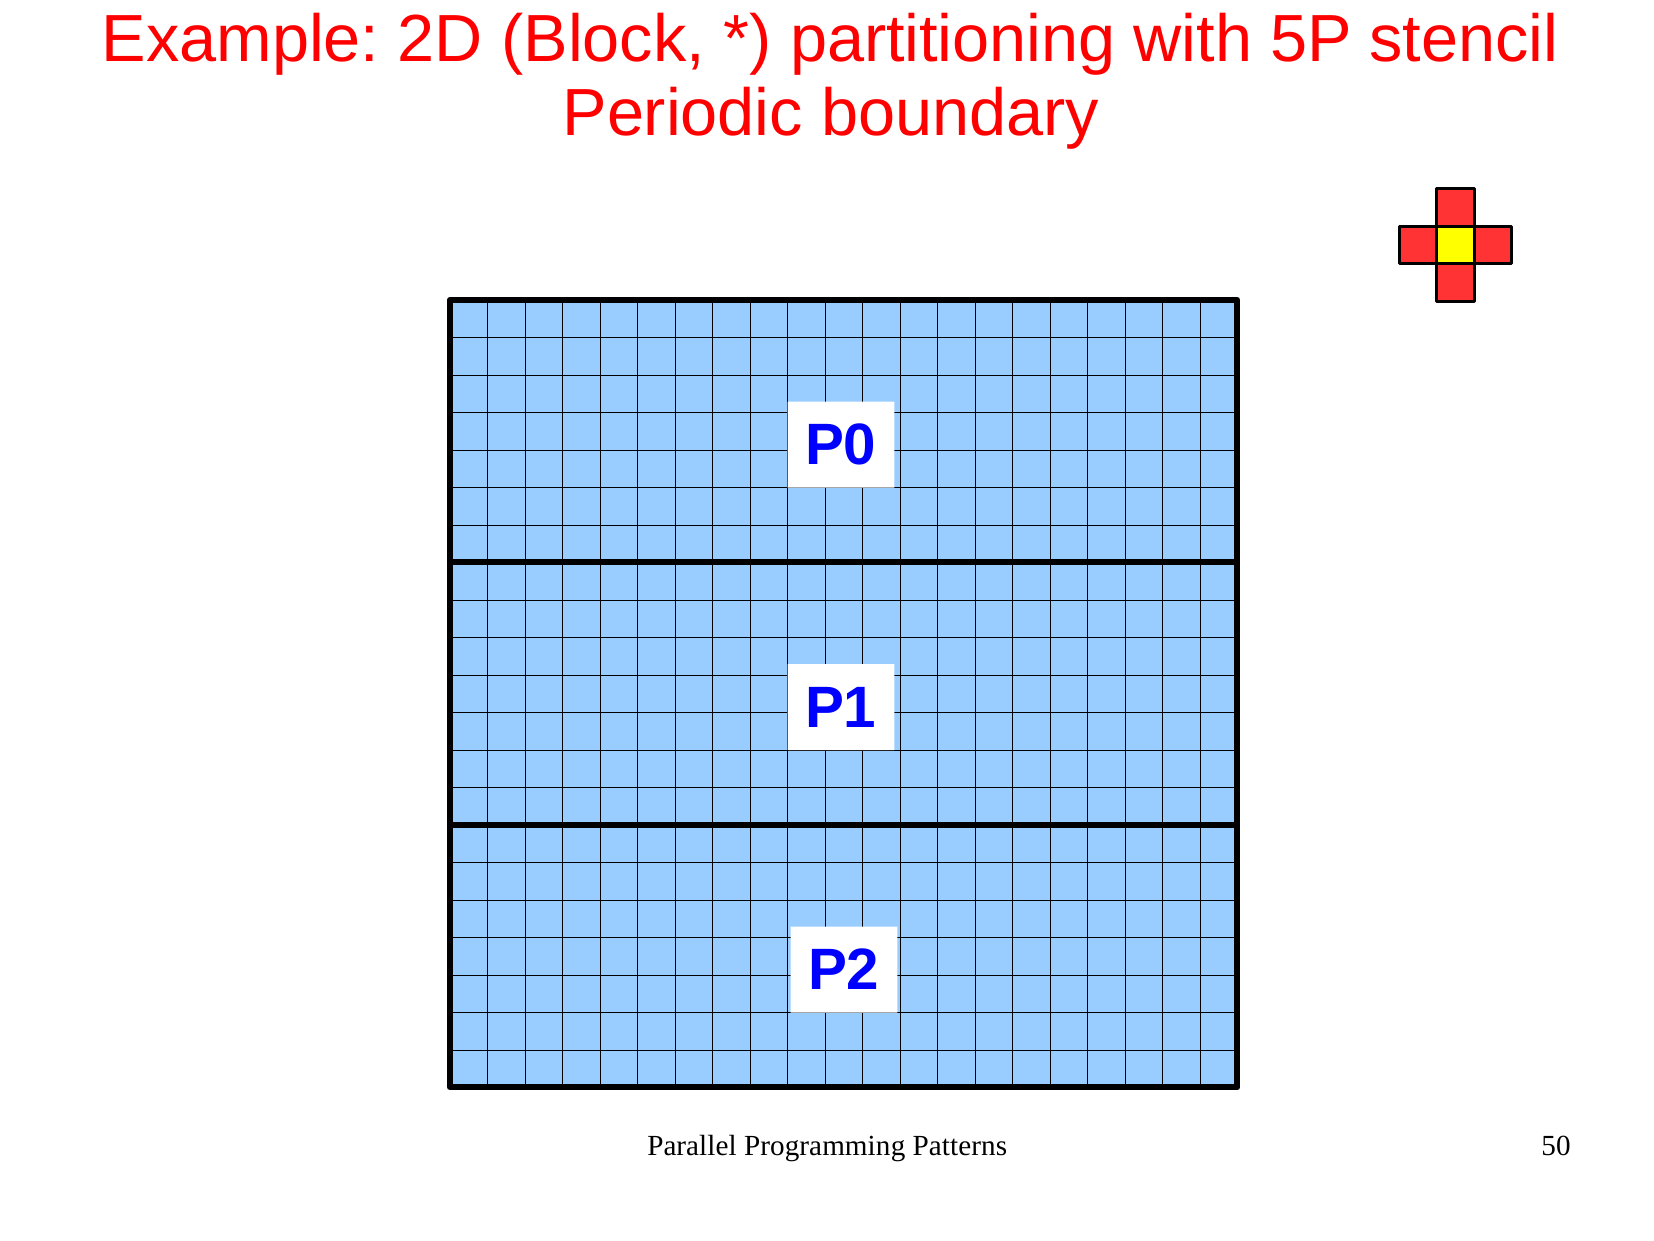

# Example: 2D (Block, *) partitioning with 5P stencil Periodic boundary
P0
P1
P2
Parallel Programming Patterns
50